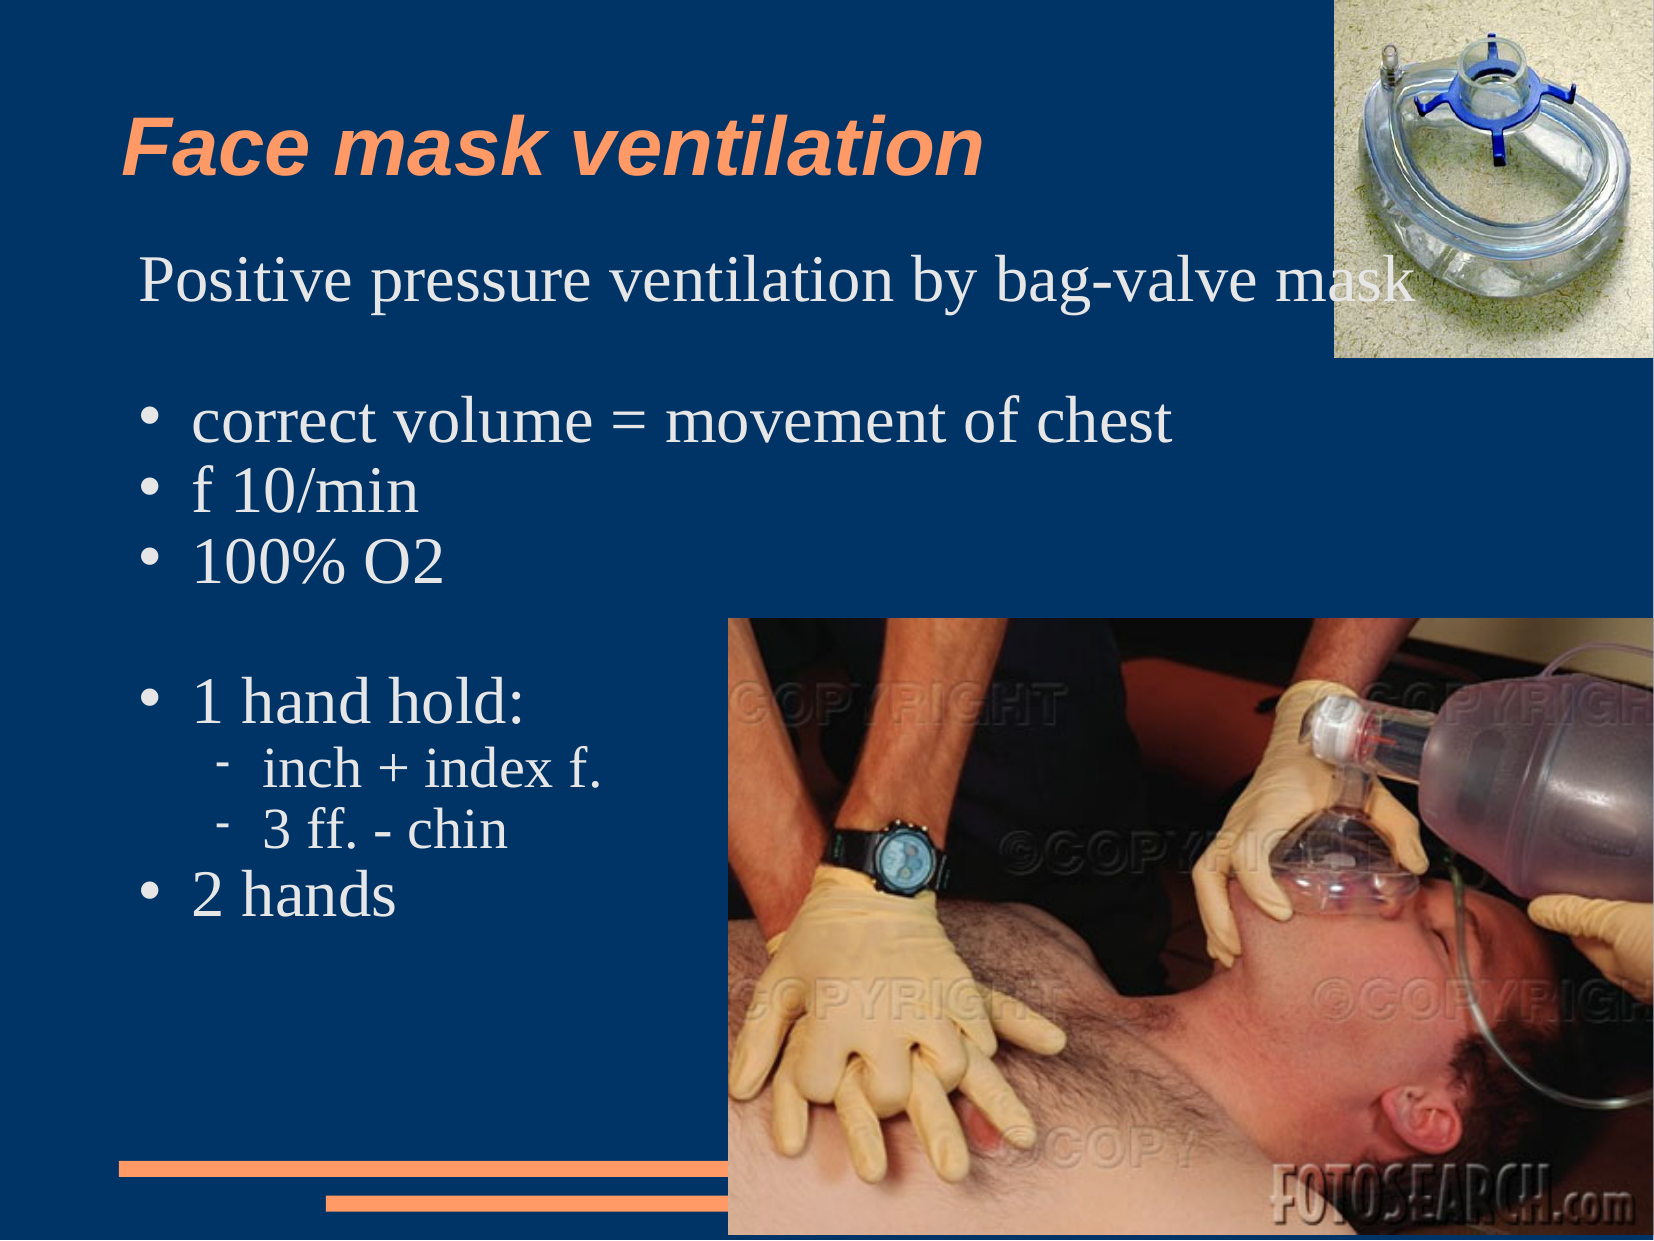

# Face mask ventilation
Positive pressure ventilation by bag-valve mask
correct volume = movement of chest
f 10/min
100% O2
1 hand hold:
inch + index f.
3 ff. - chin
2 hands